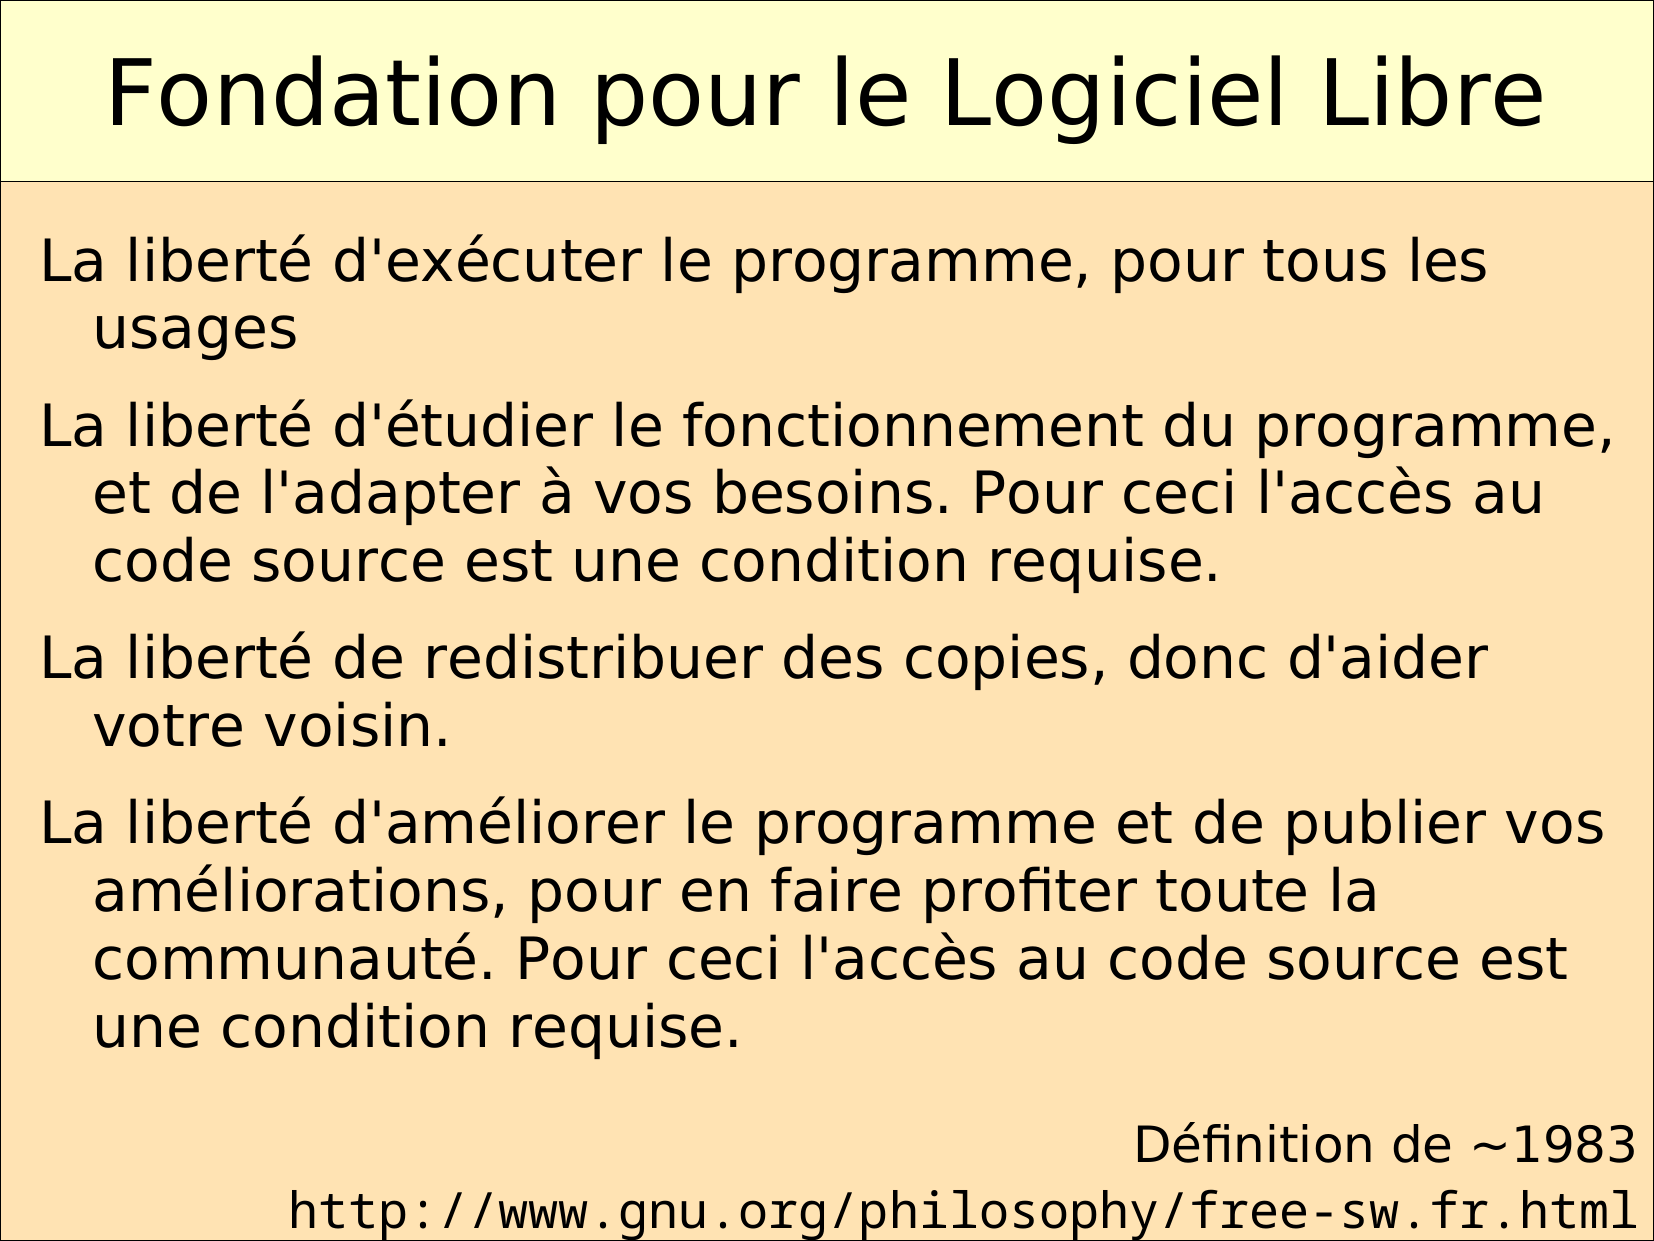

# Fondation pour le Logiciel Libre
La liberté d'exécuter le programme, pour tous les usages
La liberté d'étudier le fonctionnement du programme, et de l'adapter à vos besoins. Pour ceci l'accès au code source est une condition requise.
La liberté de redistribuer des copies, donc d'aider votre voisin.
La liberté d'améliorer le programme et de publier vos améliorations, pour en faire profiter toute la communauté. Pour ceci l'accès au code source est une condition requise.
Définition de ~1983
http://www.gnu.org/philosophy/free-sw.fr.html